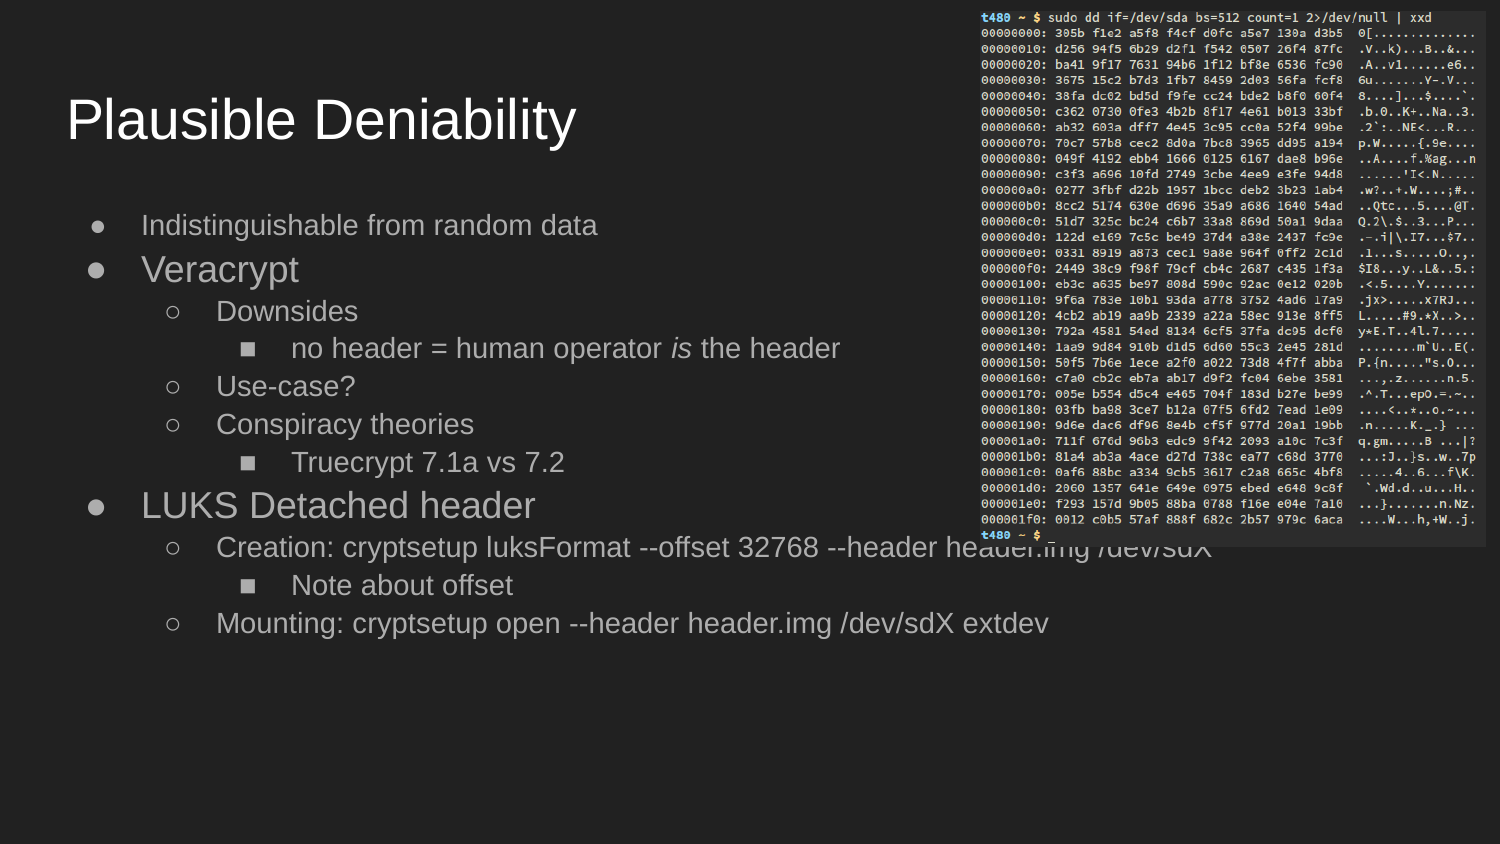

# Plausible Deniability
Indistinguishable from random data
Veracrypt
Downsides
no header = human operator is the header
Use-case?
Conspiracy theories
Truecrypt 7.1a vs 7.2
LUKS Detached header
Creation: cryptsetup luksFormat --offset 32768 --header header.img /dev/sdX
Note about offset
Mounting: cryptsetup open --header header.img /dev/sdX extdev